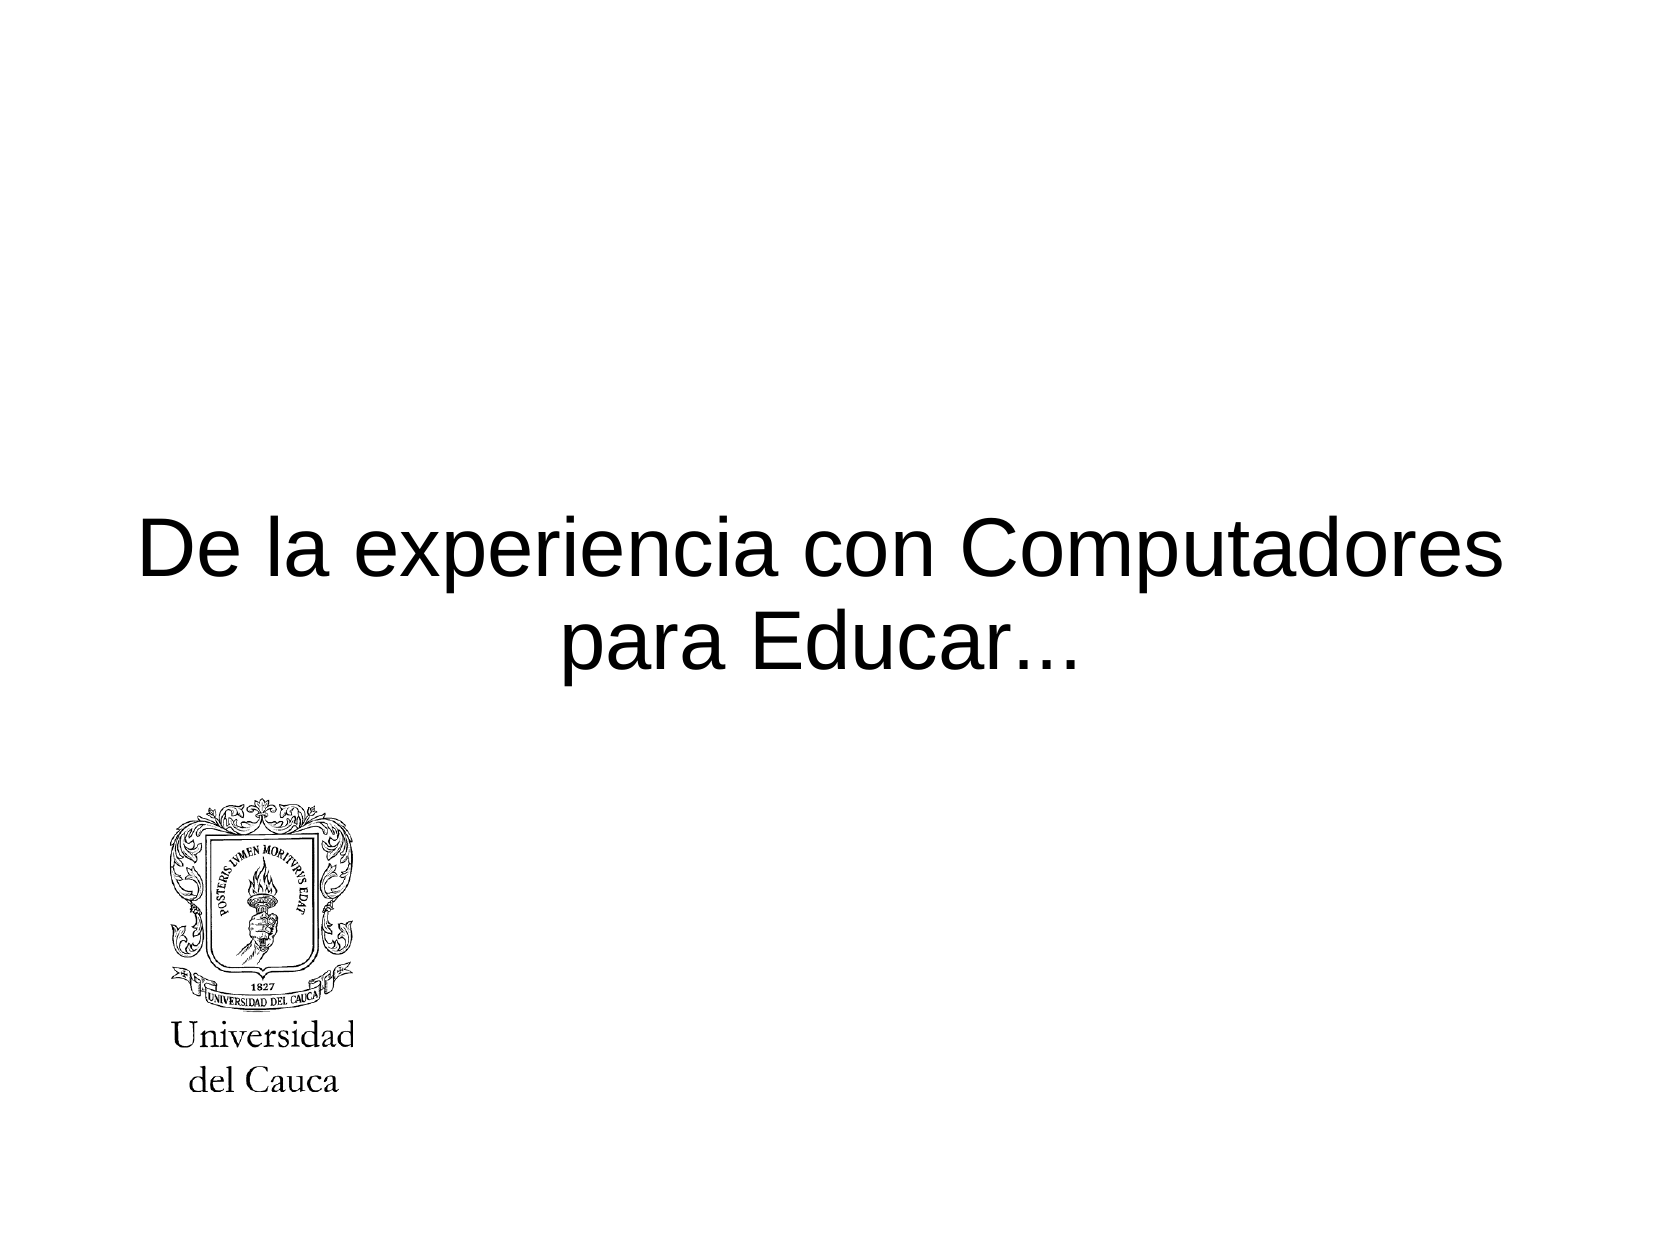

# De la experiencia con Computadores para Educar...